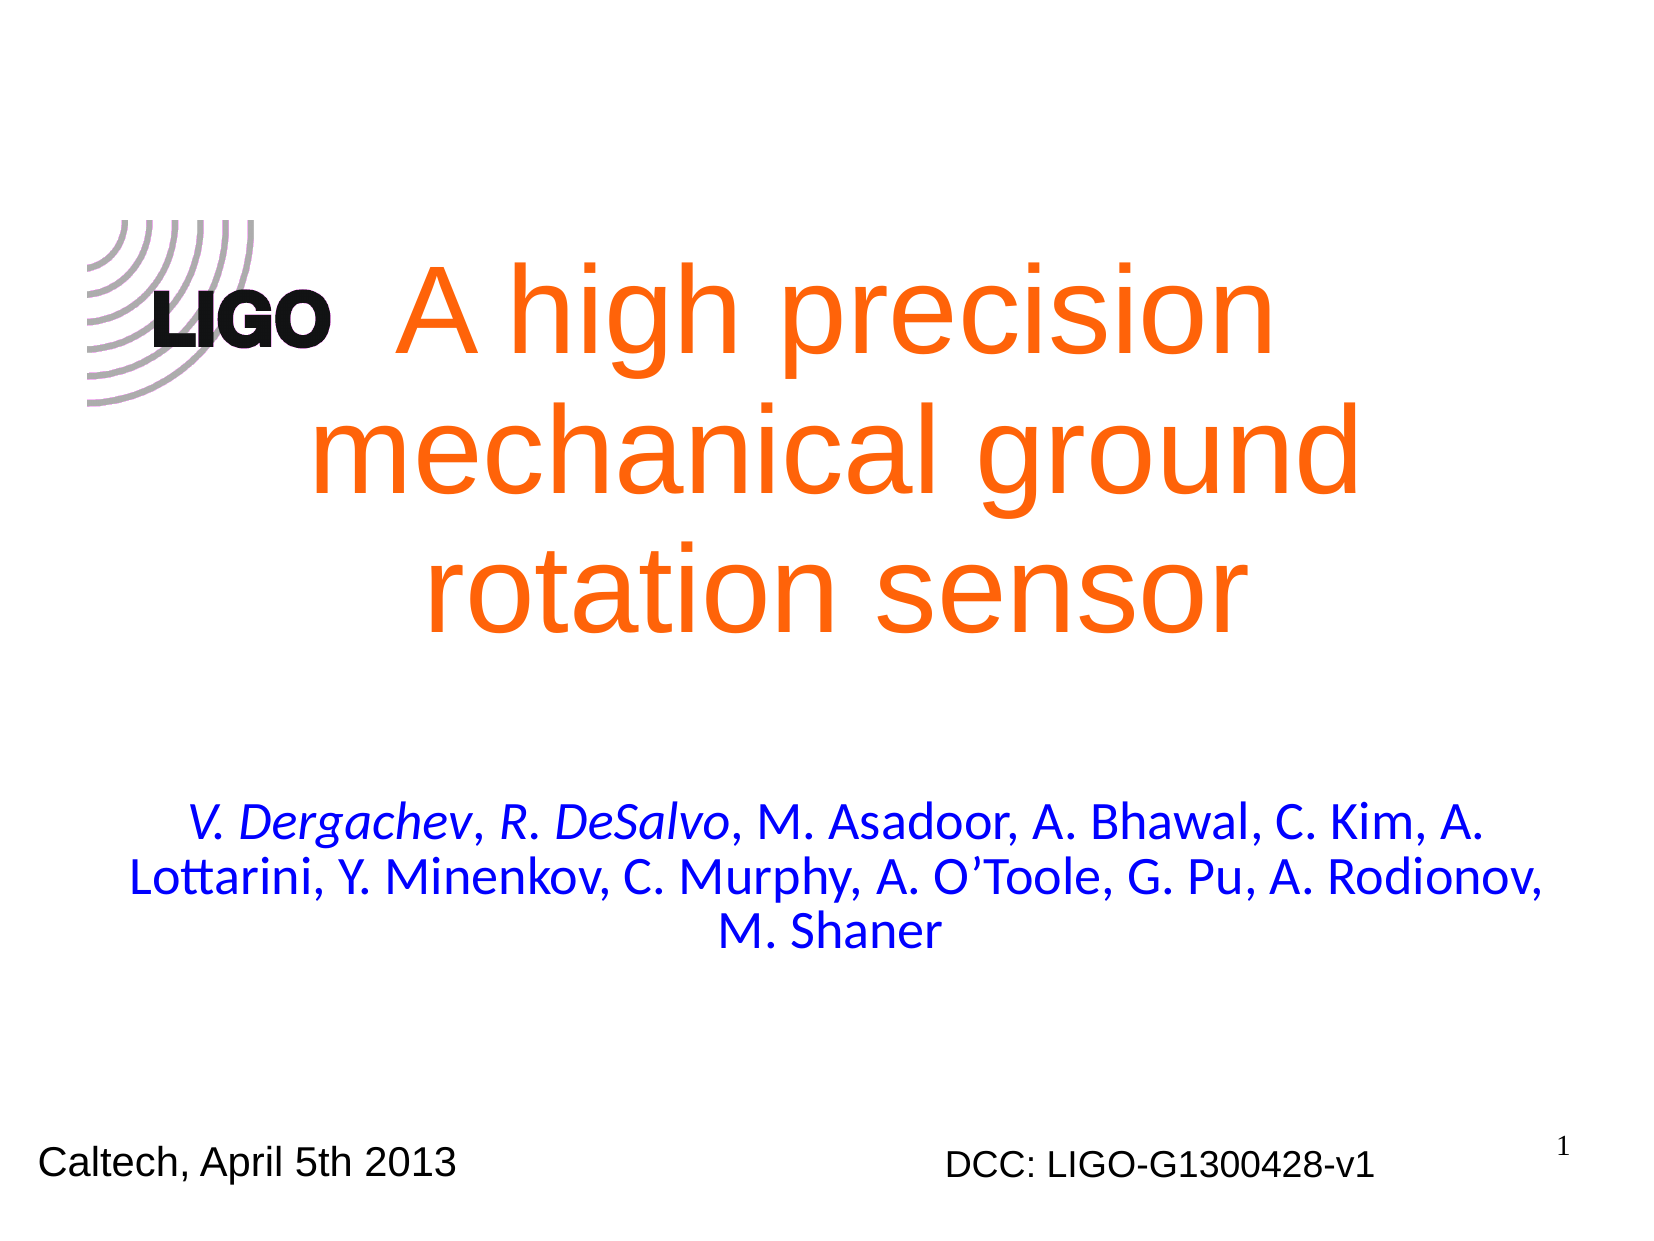

# A high precision mechanical ground rotation sensor
V. Dergachev, R. DeSalvo, M. Asadoor, A. Bhawal, C. Kim, A. Lottarini, Y. Minenkov, C. Murphy, A. O’Toole, G. Pu, A. Rodionov, M. Shaner
1
DCC: LIGO-G1300428-v1
Caltech, April 5th 2013